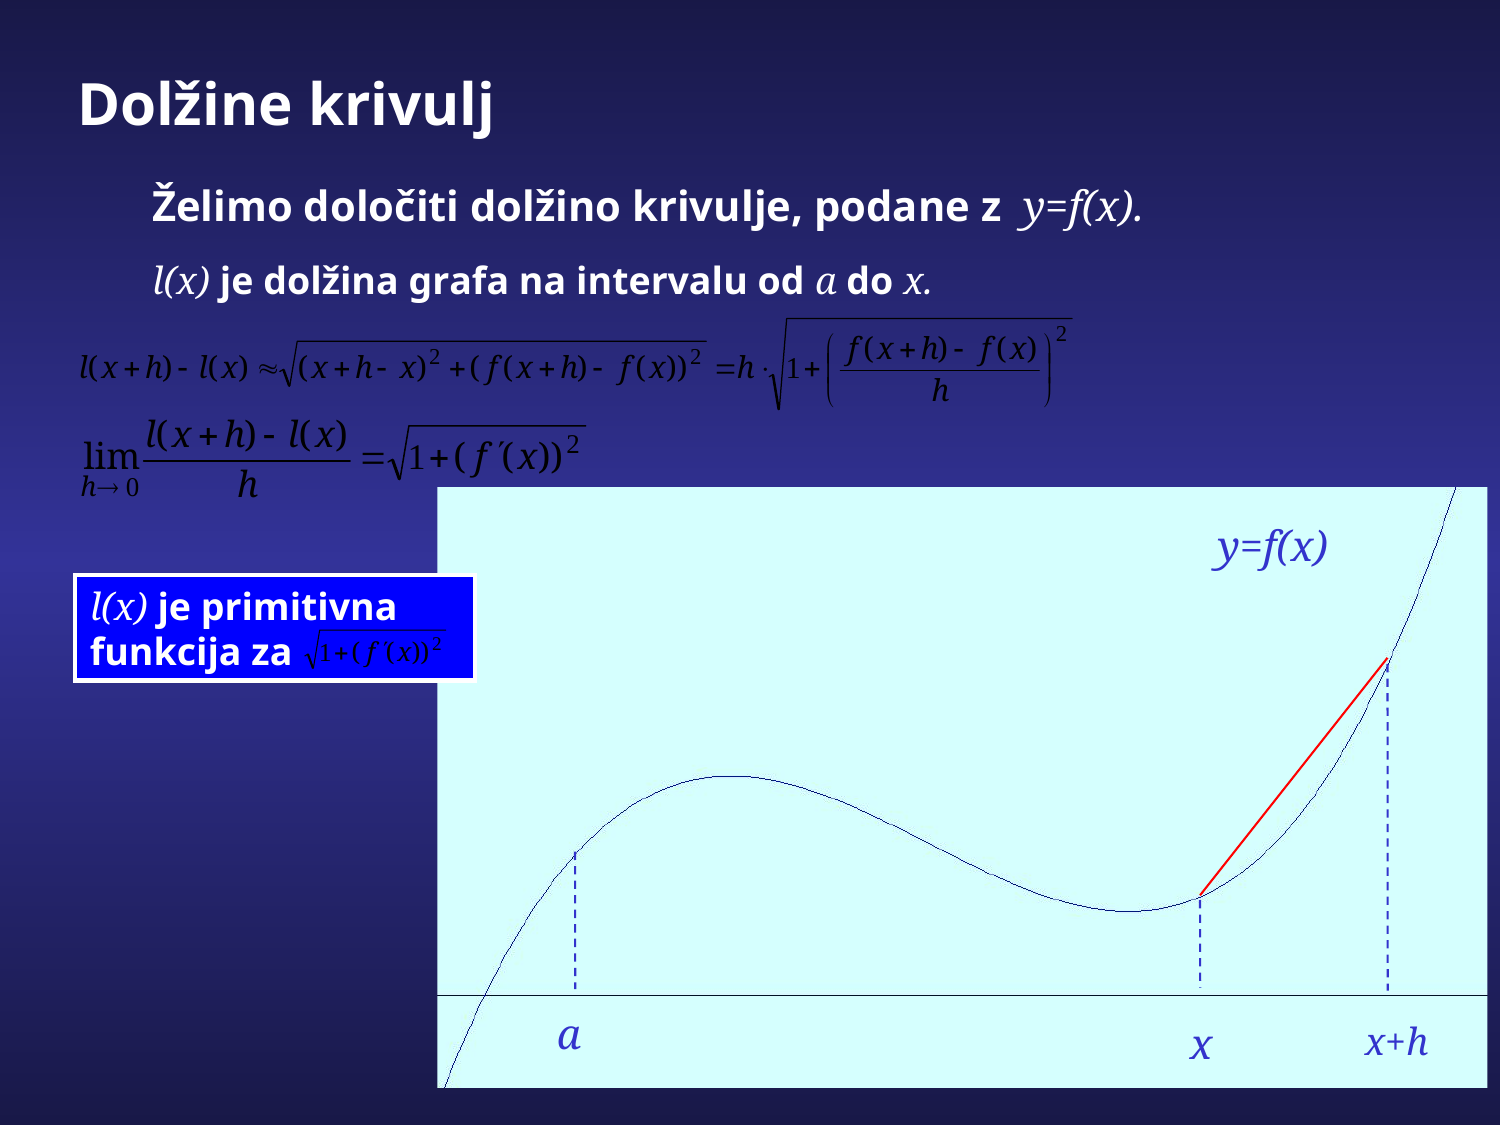

Dolžine krivulj
Želimo določiti dolžino krivulje, podane z y=f(x).
l(x) je dolžina grafa na intervalu od a do x.
y=f(x)
l(x) je primitivna funkcija za
a
x
x+h